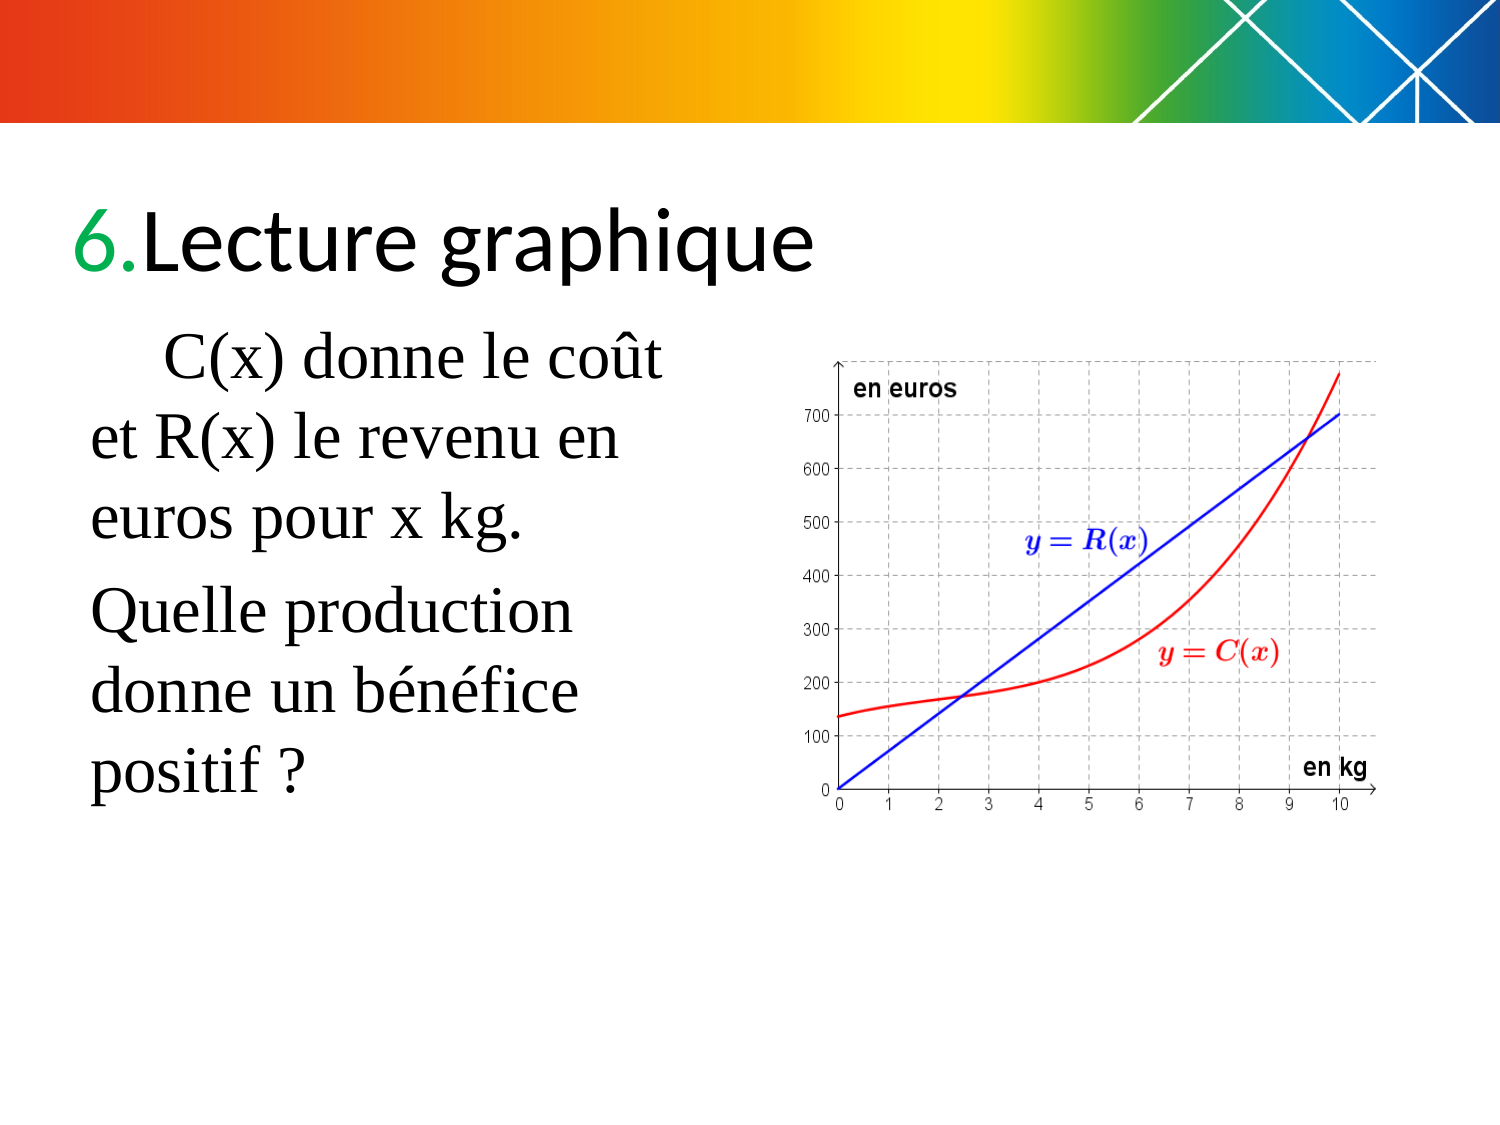

# 6.Lecture graphique
	C(x) donne le coût et R(x) le revenu en euros pour x kg.
Quelle production donne un bénéfice positif ?